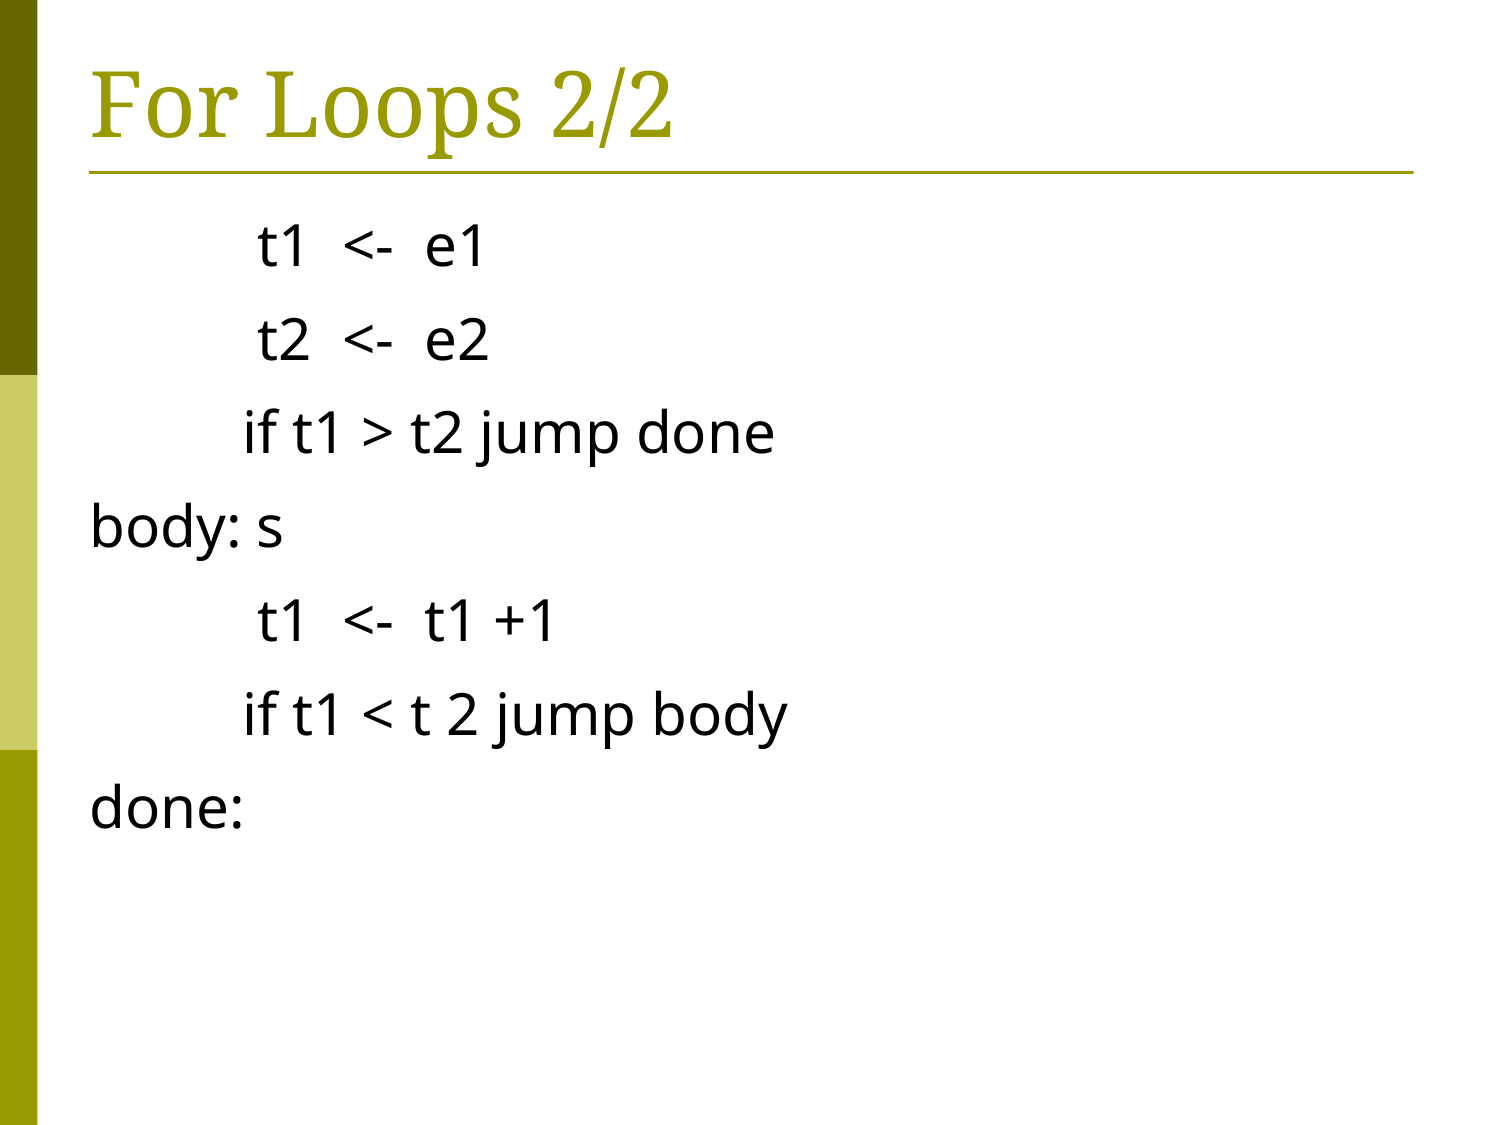

# For Loops 2/2
 t1 <- e1
 t2 <- e2
 if t1 > t2 jump done
body: s
 t1 <- t1 +1
 if t1 < t 2 jump body
done: